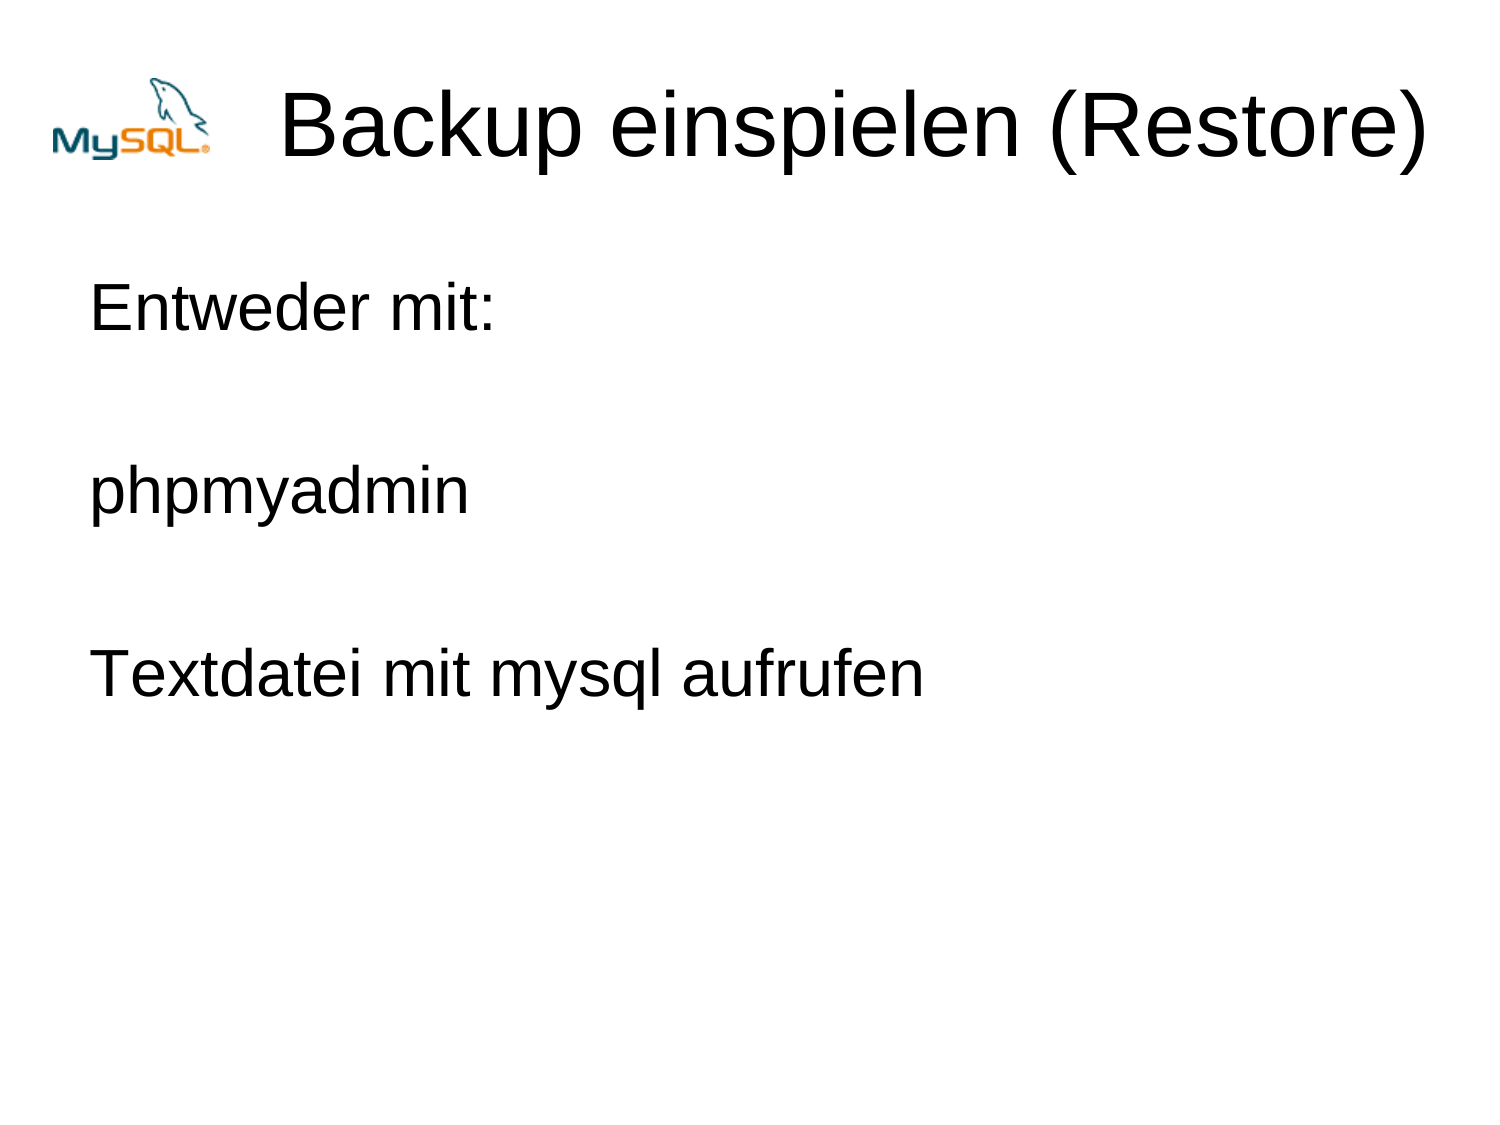

# Backup einspielen (Restore)
Entweder mit:
phpmyadmin
Textdatei mit mysql aufrufen